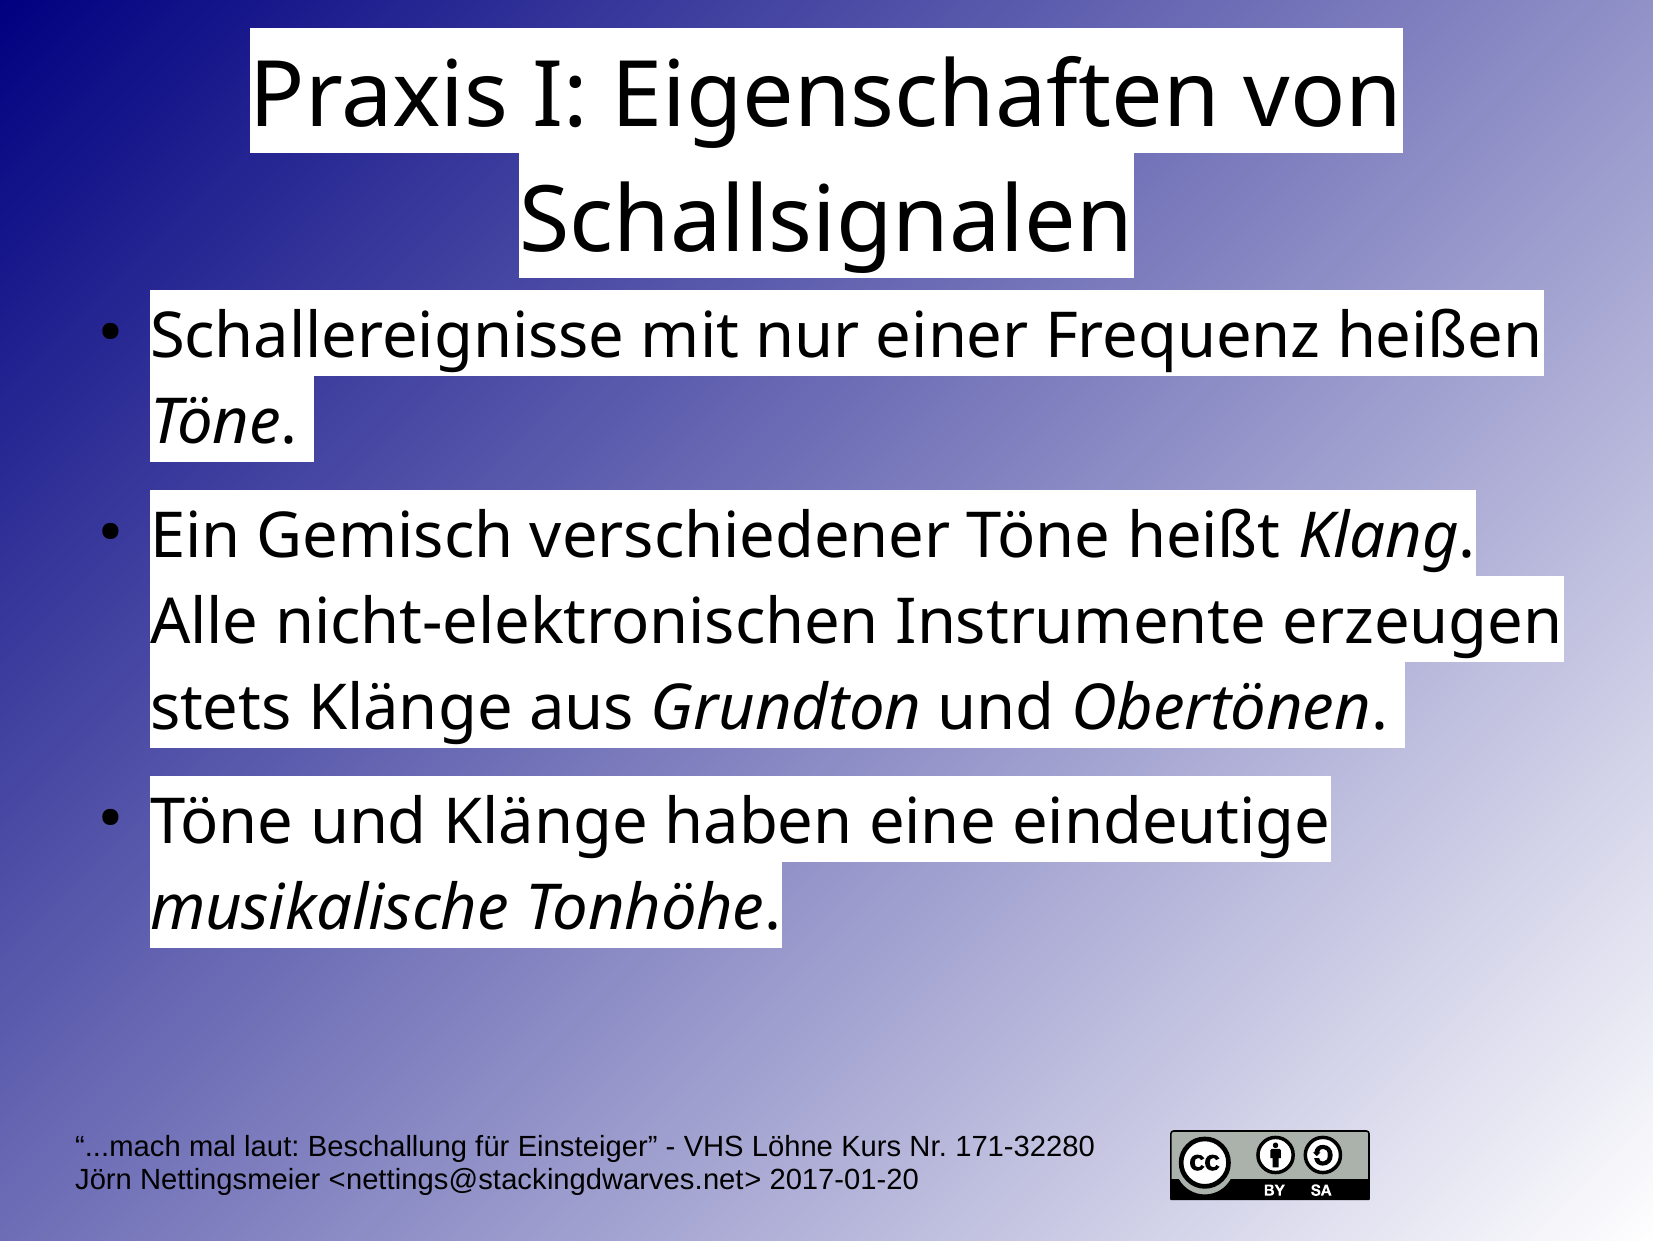

# Praxis I: Eigenschaften von Schallsignalen
Schallereignisse mit nur einer Frequenz heißen Töne.
Ein Gemisch verschiedener Töne heißt Klang. Alle nicht-elektronischen Instrumente erzeugen stets Klänge aus Grundton und Obertönen.
Töne und Klänge haben eine eindeutige musikalische Tonhöhe.